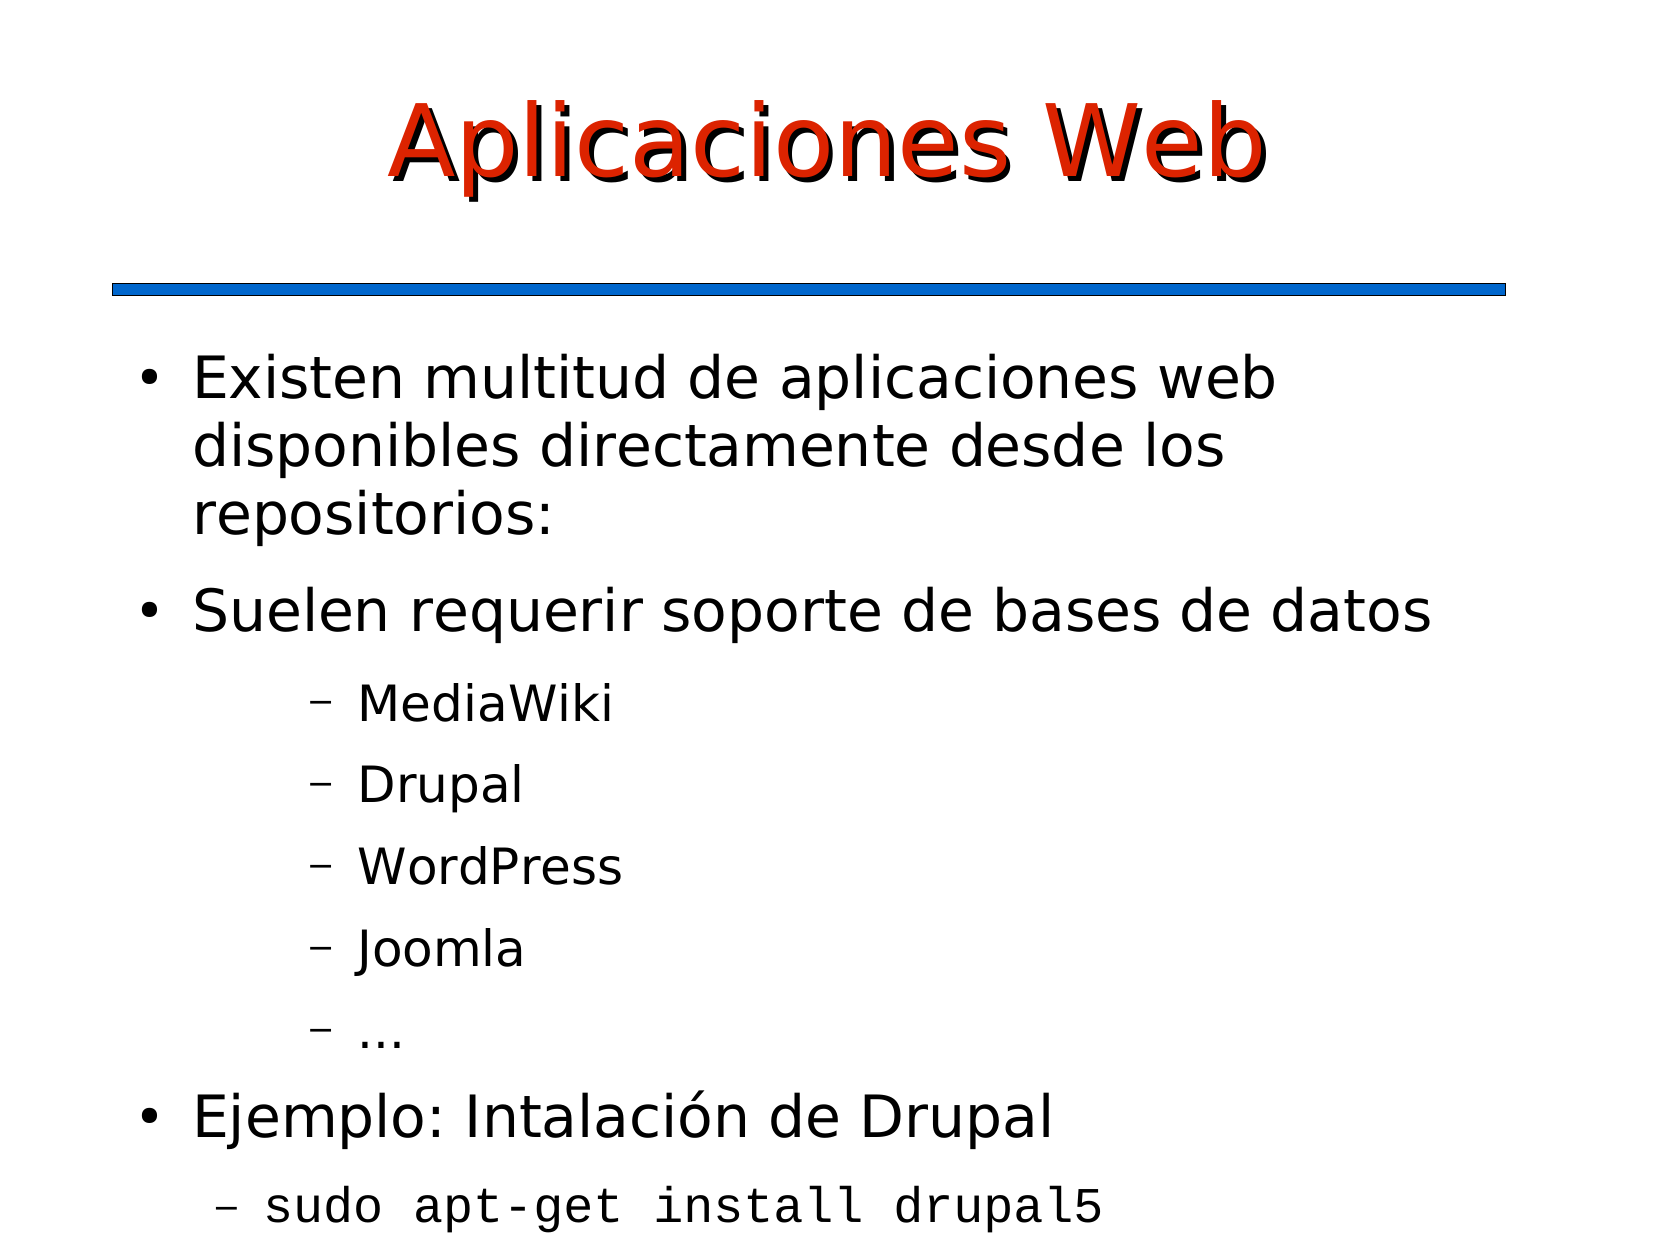

# Aplicaciones Web
Existen multitud de aplicaciones web disponibles directamente desde los repositorios:
Suelen requerir soporte de bases de datos
MediaWiki
Drupal
WordPress
Joomla
...
Ejemplo: Intalación de Drupal
sudo apt-get install drupal5
Añadir los cambios sugeridos en /etc/drupal/5/apache.conf a nuestro virtual host.
Reiniciar Apache
Acceder a http://localhost/drupal5/install.php